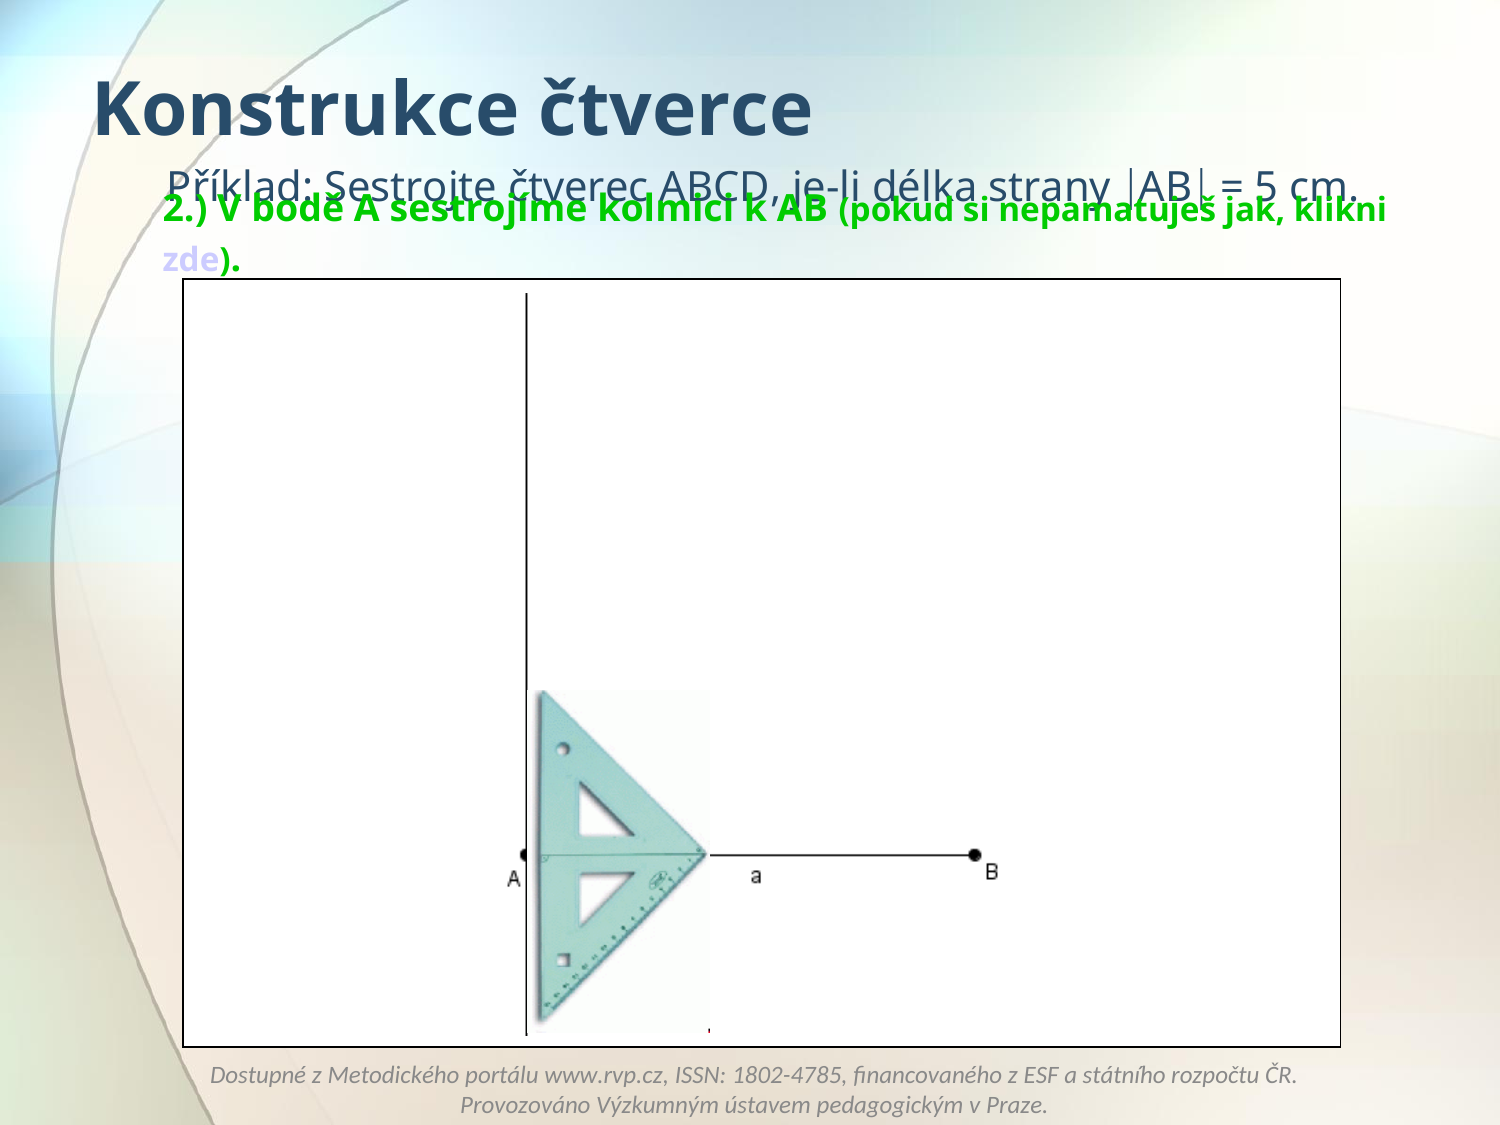

# Konstrukce čtverce
Příklad: Sestrojte čtverec ABCD, je-li délka strany AB = 5 cm.
2.) V bodě A sestrojíme kolmici k AB (pokud si nepamatuješ jak, klikni zde).